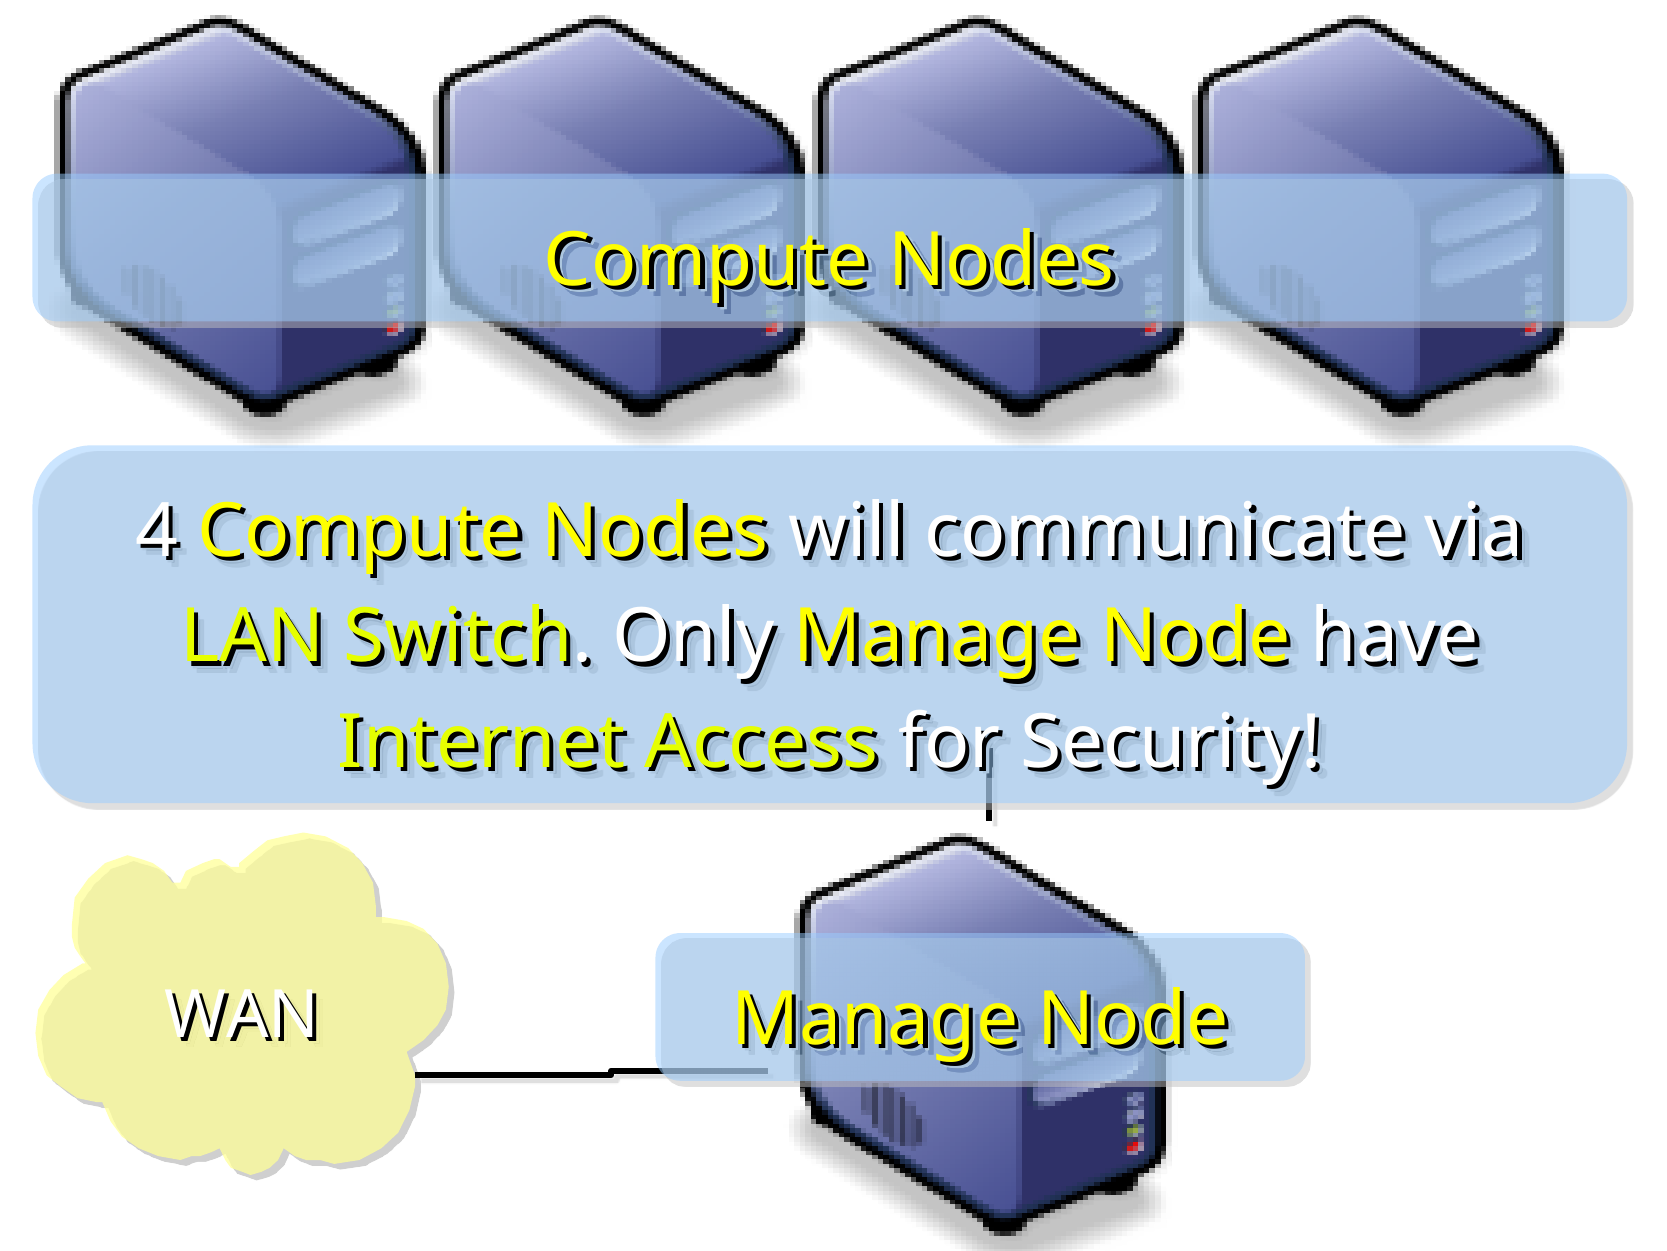

Compute Nodes
4 Compute Nodes will communicate via LAN Switch. Only Manage Node have Internet Access for Security!
WAN
Manage Node